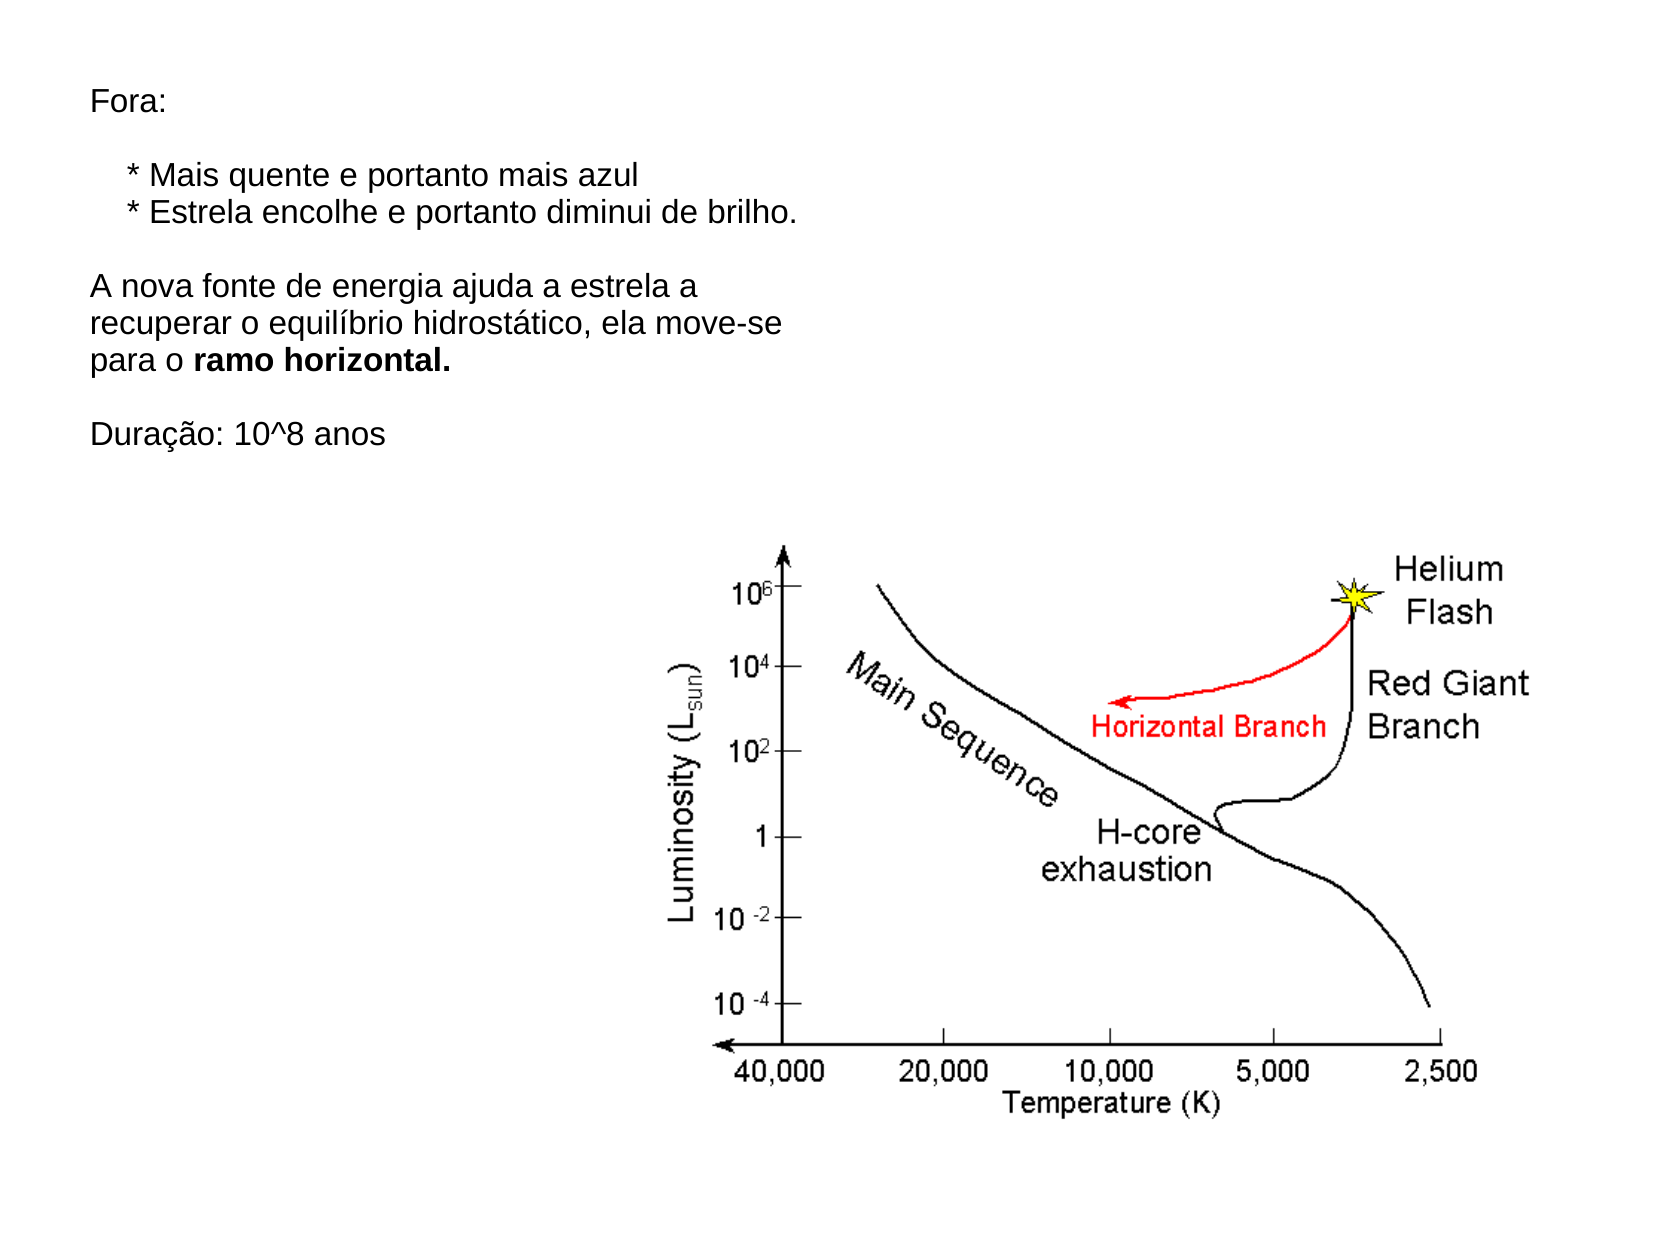

Fora:
 * Mais quente e portanto mais azul
 * Estrela encolhe e portanto diminui de brilho.
A nova fonte de energia ajuda a estrela a recuperar o equilíbrio hidrostático, ela move-se para o ramo horizontal.
Duração: 10^8 anos